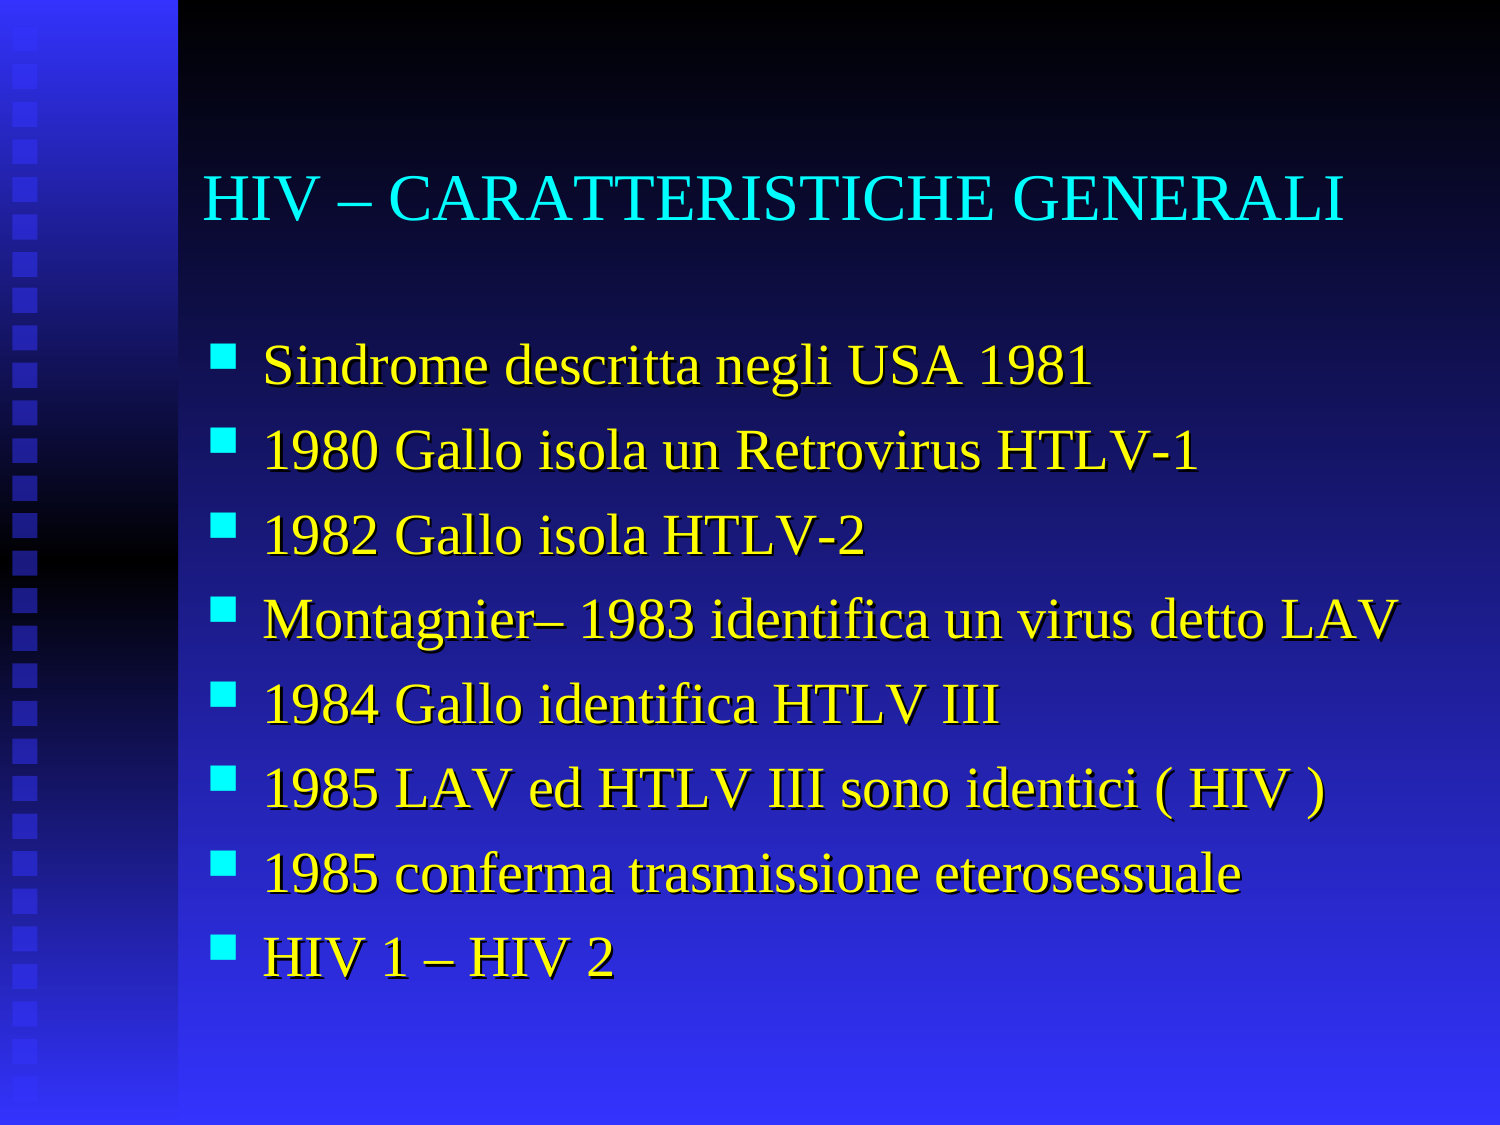

HIV – CARATTERISTICHE GENERALI
Sindrome descritta negli USA 1981
1980 Gallo isola un Retrovirus HTLV-1
1982 Gallo isola HTLV-2
Montagnier– 1983 identifica un virus detto LAV
1984 Gallo identifica HTLV III
1985 LAV ed HTLV III sono identici ( HIV )
1985 conferma trasmissione eterosessuale
HIV 1 – HIV 2